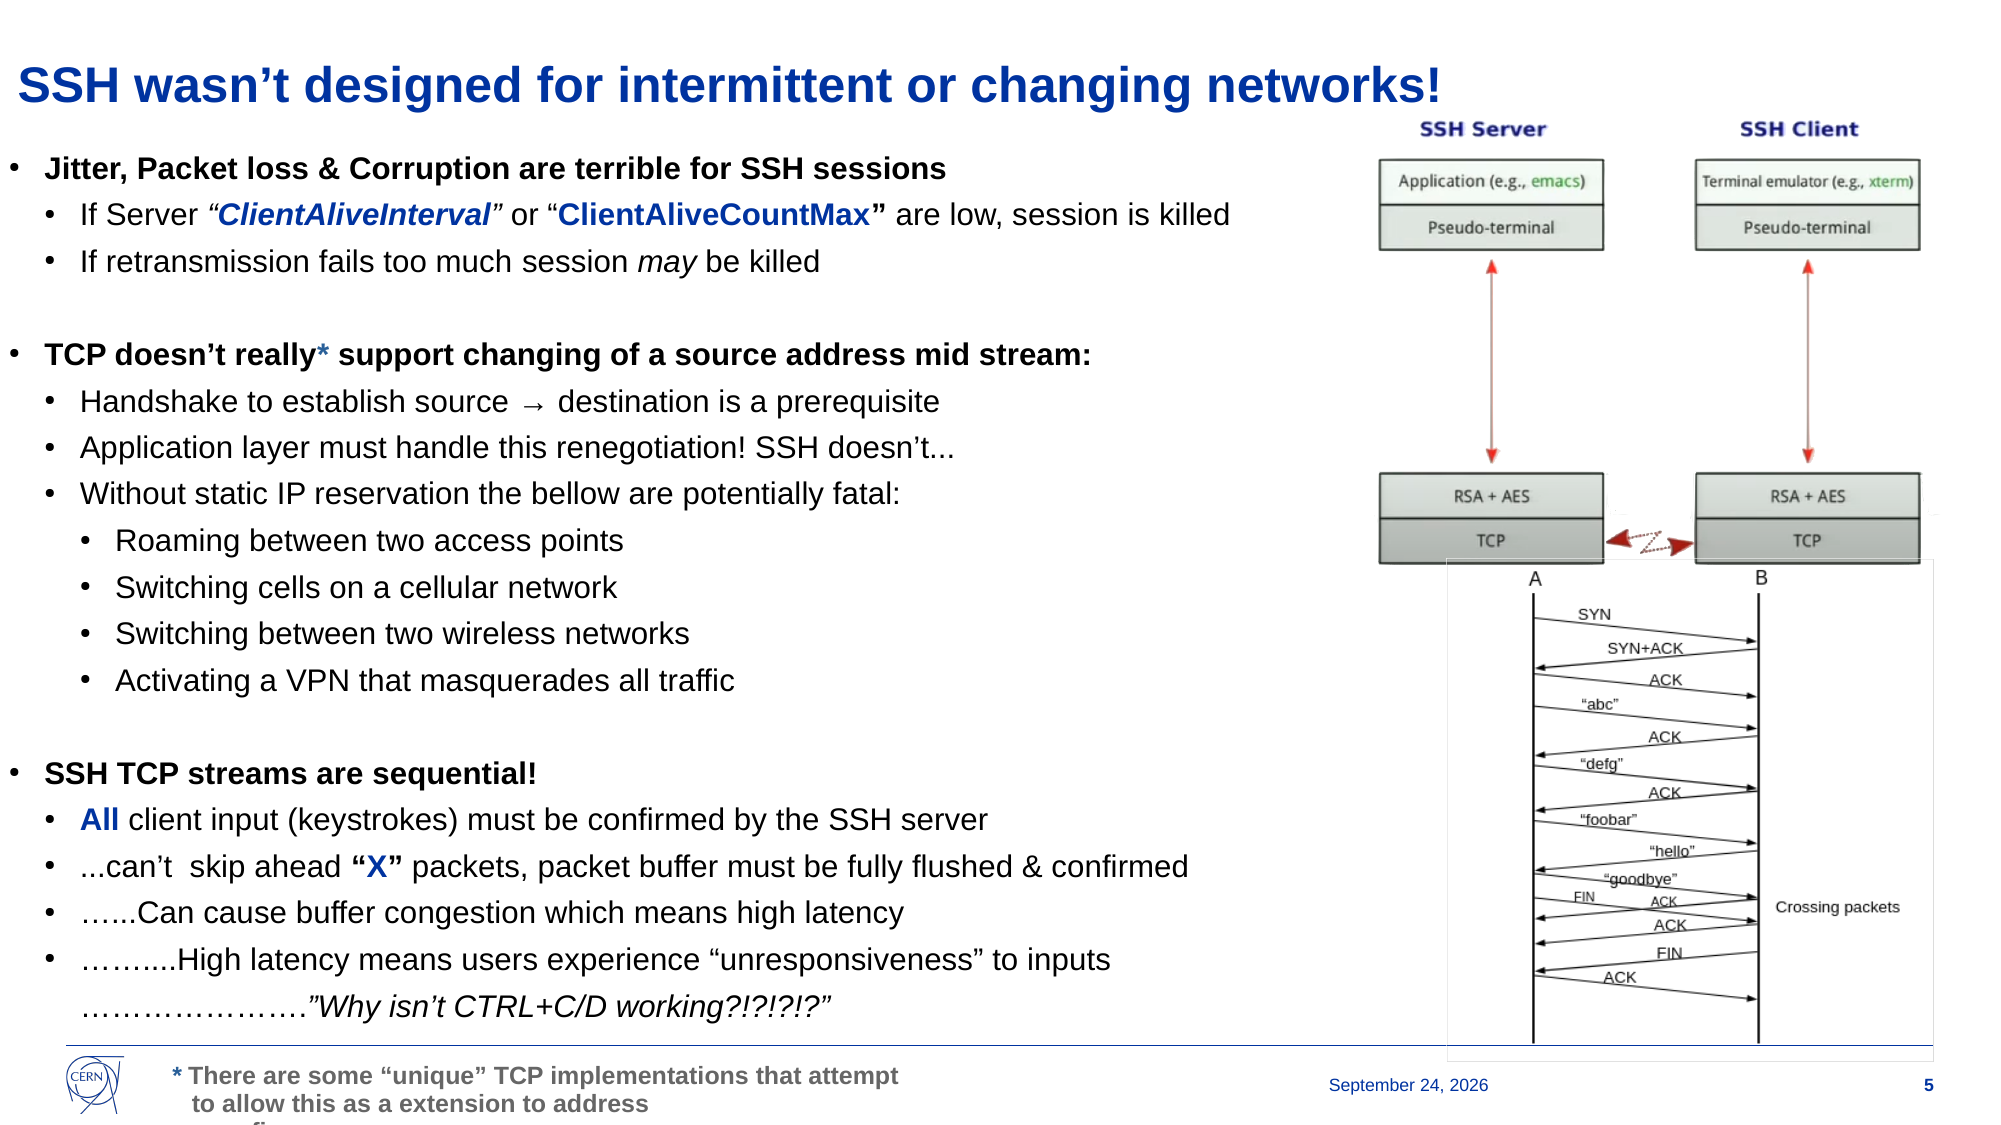

# SSH wasn’t designed for intermittent or changing networks!
Jitter, Packet loss & Corruption are terrible for SSH sessions
If Server “ClientAliveInterval” or “ClientAliveCountMax” are low, session is killed
If retransmission fails too much session may be killed
TCP doesn’t really* support changing of a source address mid stream:
Handshake to establish source → destination is a prerequisite
Application layer must handle this renegotiation! SSH doesn’t...
Without static IP reservation the bellow are potentially fatal:
Roaming between two access points
Switching cells on a cellular network
Switching between two wireless networks
Activating a VPN that masquerades all traffic
SSH TCP streams are sequential!
All client input (keystrokes) must be confirmed by the SSH server
...can’t skip ahead “X” packets, packet buffer must be fully flushed & confirmed
…...Can cause buffer congestion which means high latency
……....High latency means users experience “unresponsiveness” to inputs
………………….”Why isn’t CTRL+C/D working?!?!?!?”
5
* There are some “unique” TCP implementations that attempt
to allow this as a extension to address spoofing